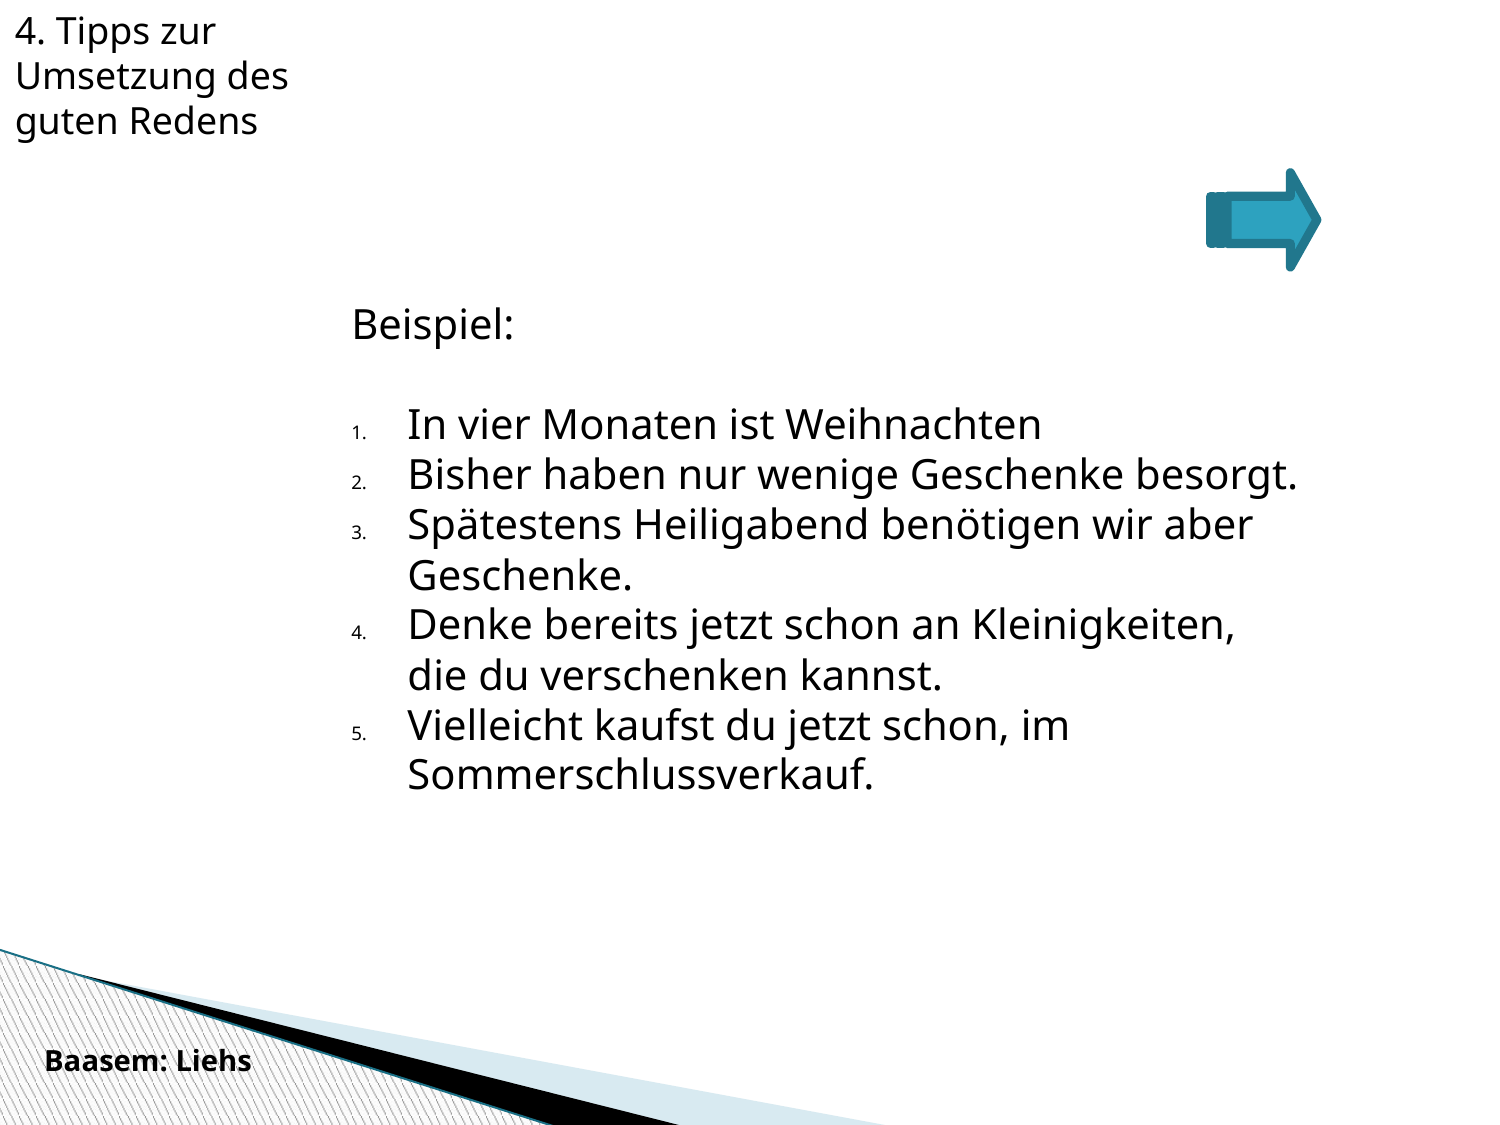

4. Tipps zur Umsetzung des guten Redens
Beispiel:
In vier Monaten ist Weihnachten
Bisher haben nur wenige Geschenke besorgt.
Spätestens Heiligabend benötigen wir aber Geschenke.
Denke bereits jetzt schon an Kleinigkeiten, die du verschenken kannst.
Vielleicht kaufst du jetzt schon, im Sommerschlussverkauf.
Baasem: Liehs